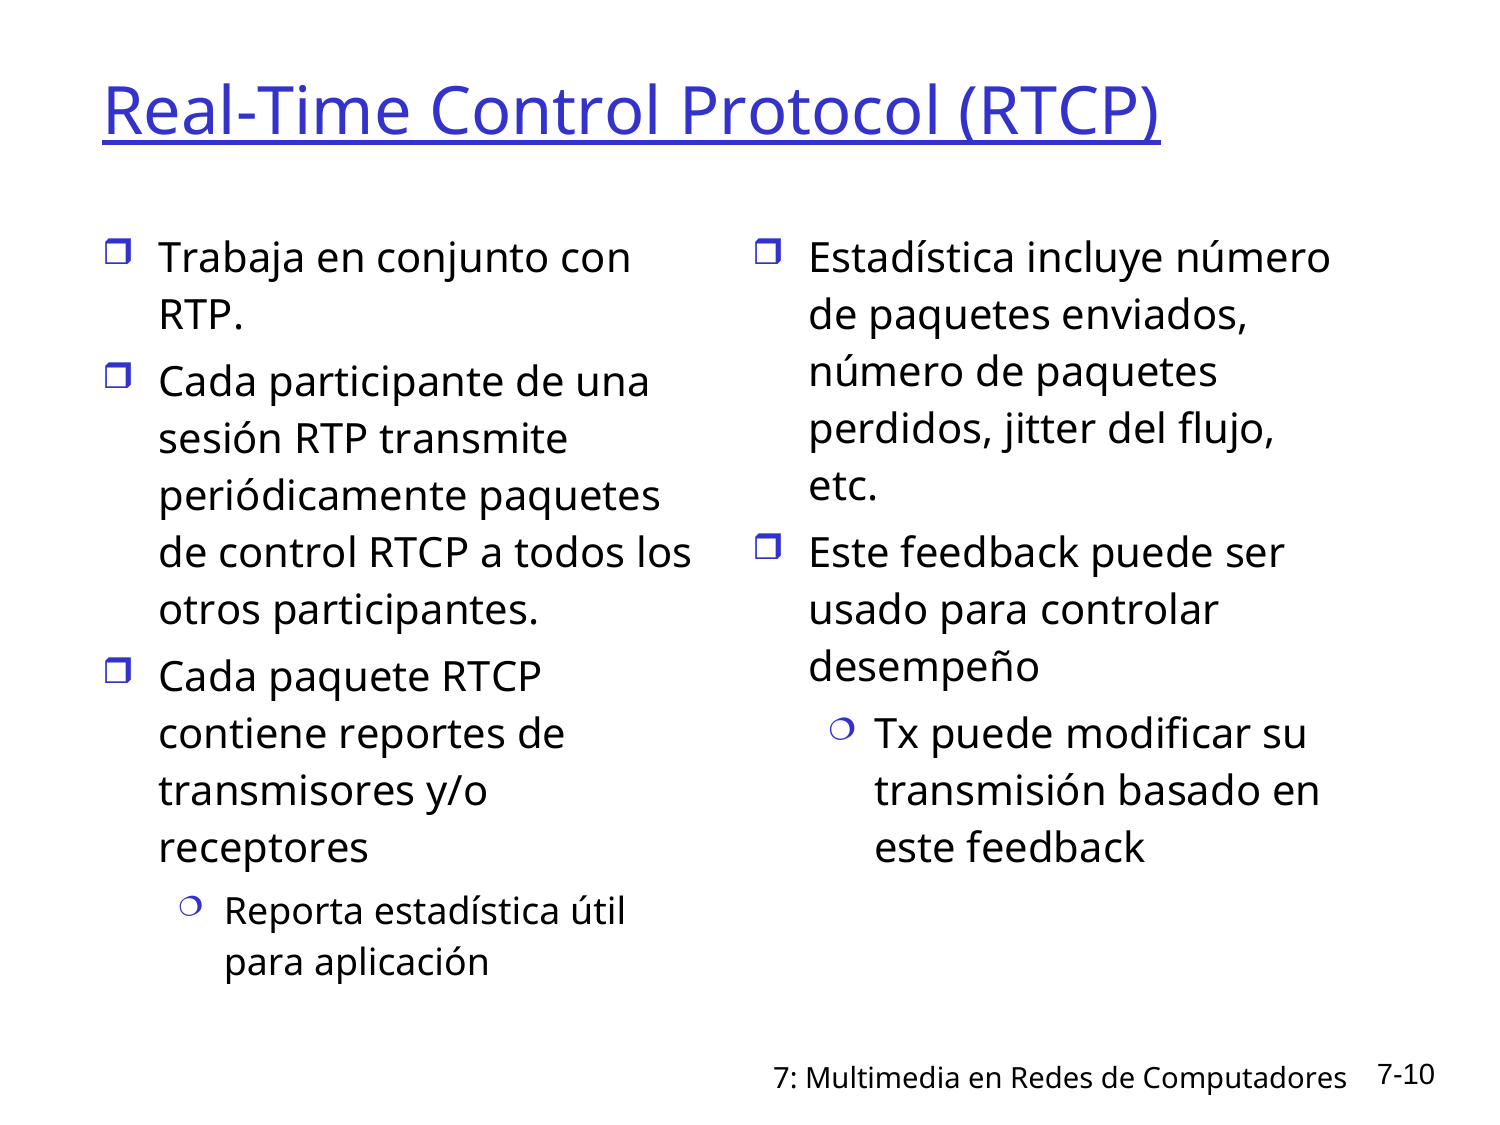

# Real-Time Control Protocol (RTCP)
Trabaja en conjunto con RTP.
Cada participante de una sesión RTP transmite periódicamente paquetes de control RTCP a todos los otros participantes.
Cada paquete RTCP contiene reportes de transmisores y/o receptores
Reporta estadística útil para aplicación
Estadística incluye número de paquetes enviados, número de paquetes perdidos, jitter del flujo, etc.
Este feedback puede ser usado para controlar desempeño
Tx puede modificar su transmisión basado en este feedback
10